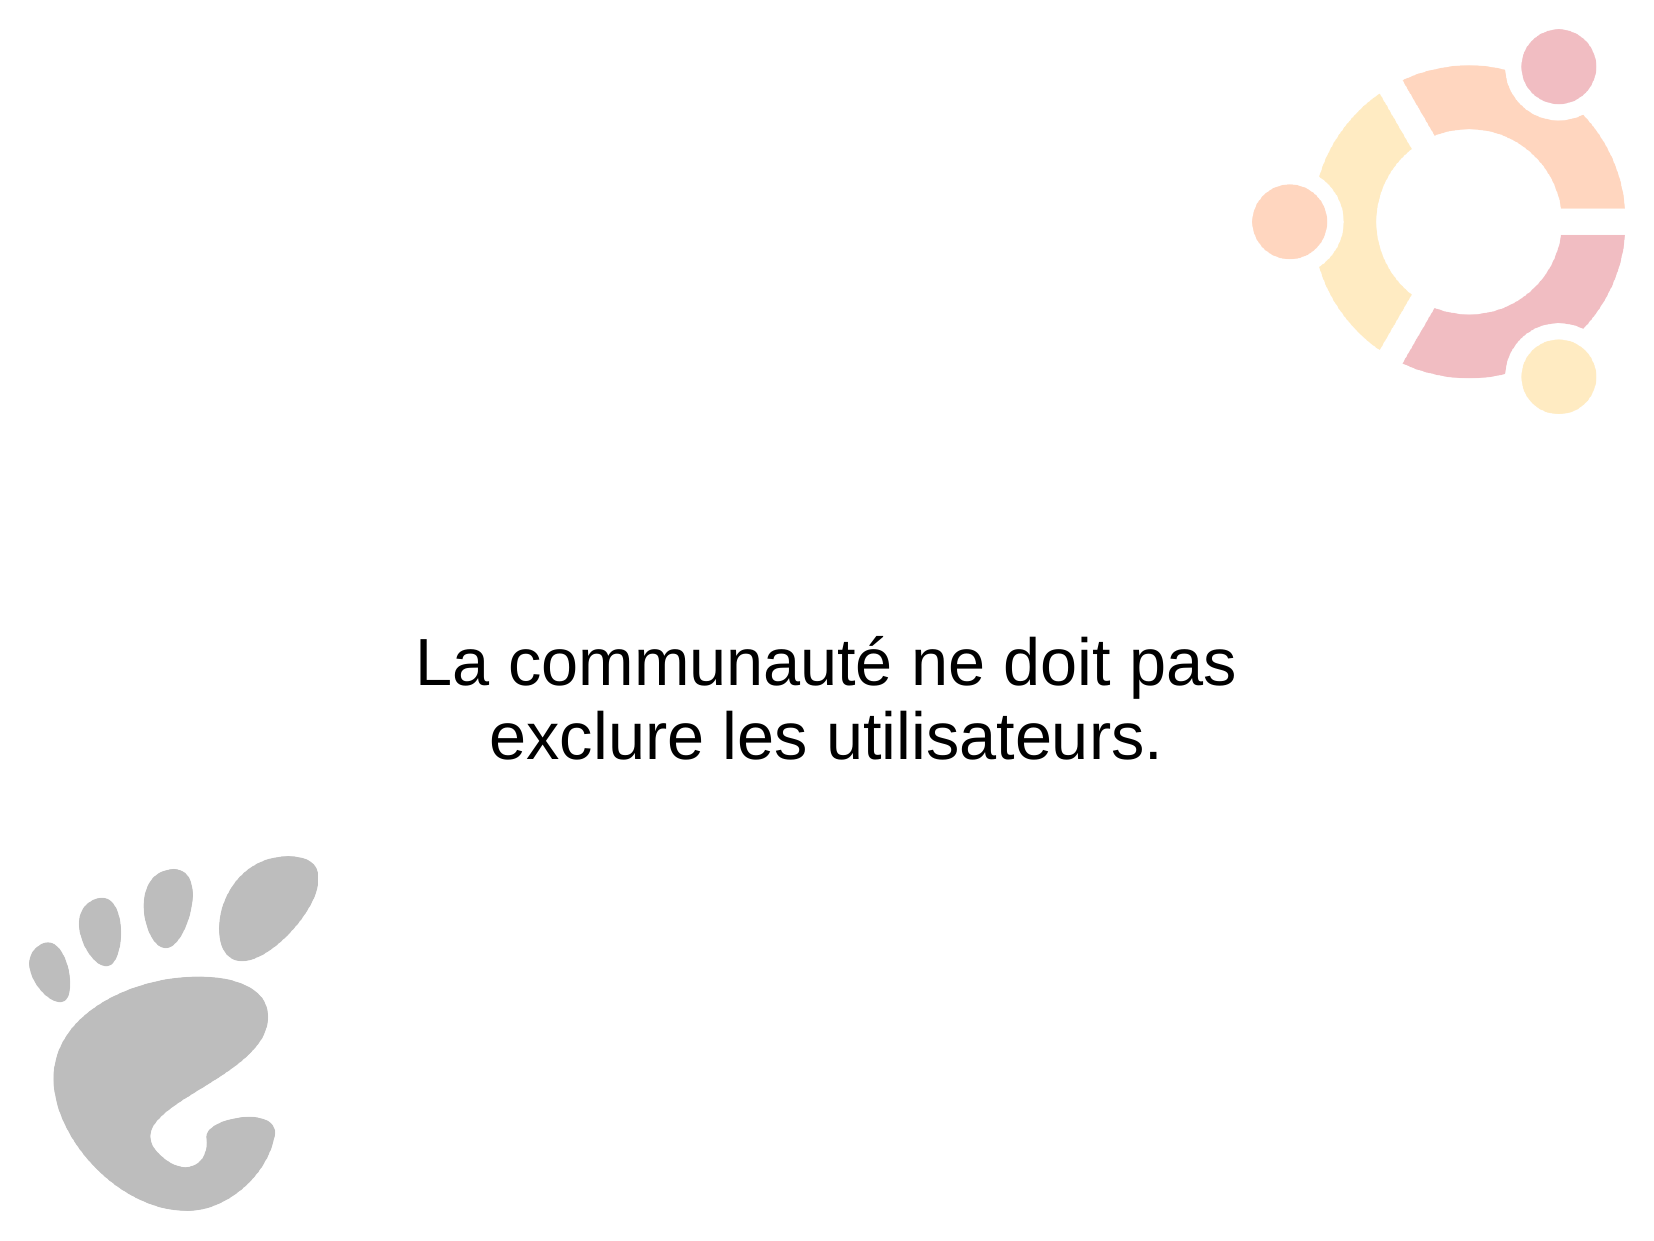

#
La communauté ne doit pas
exclure les utilisateurs.